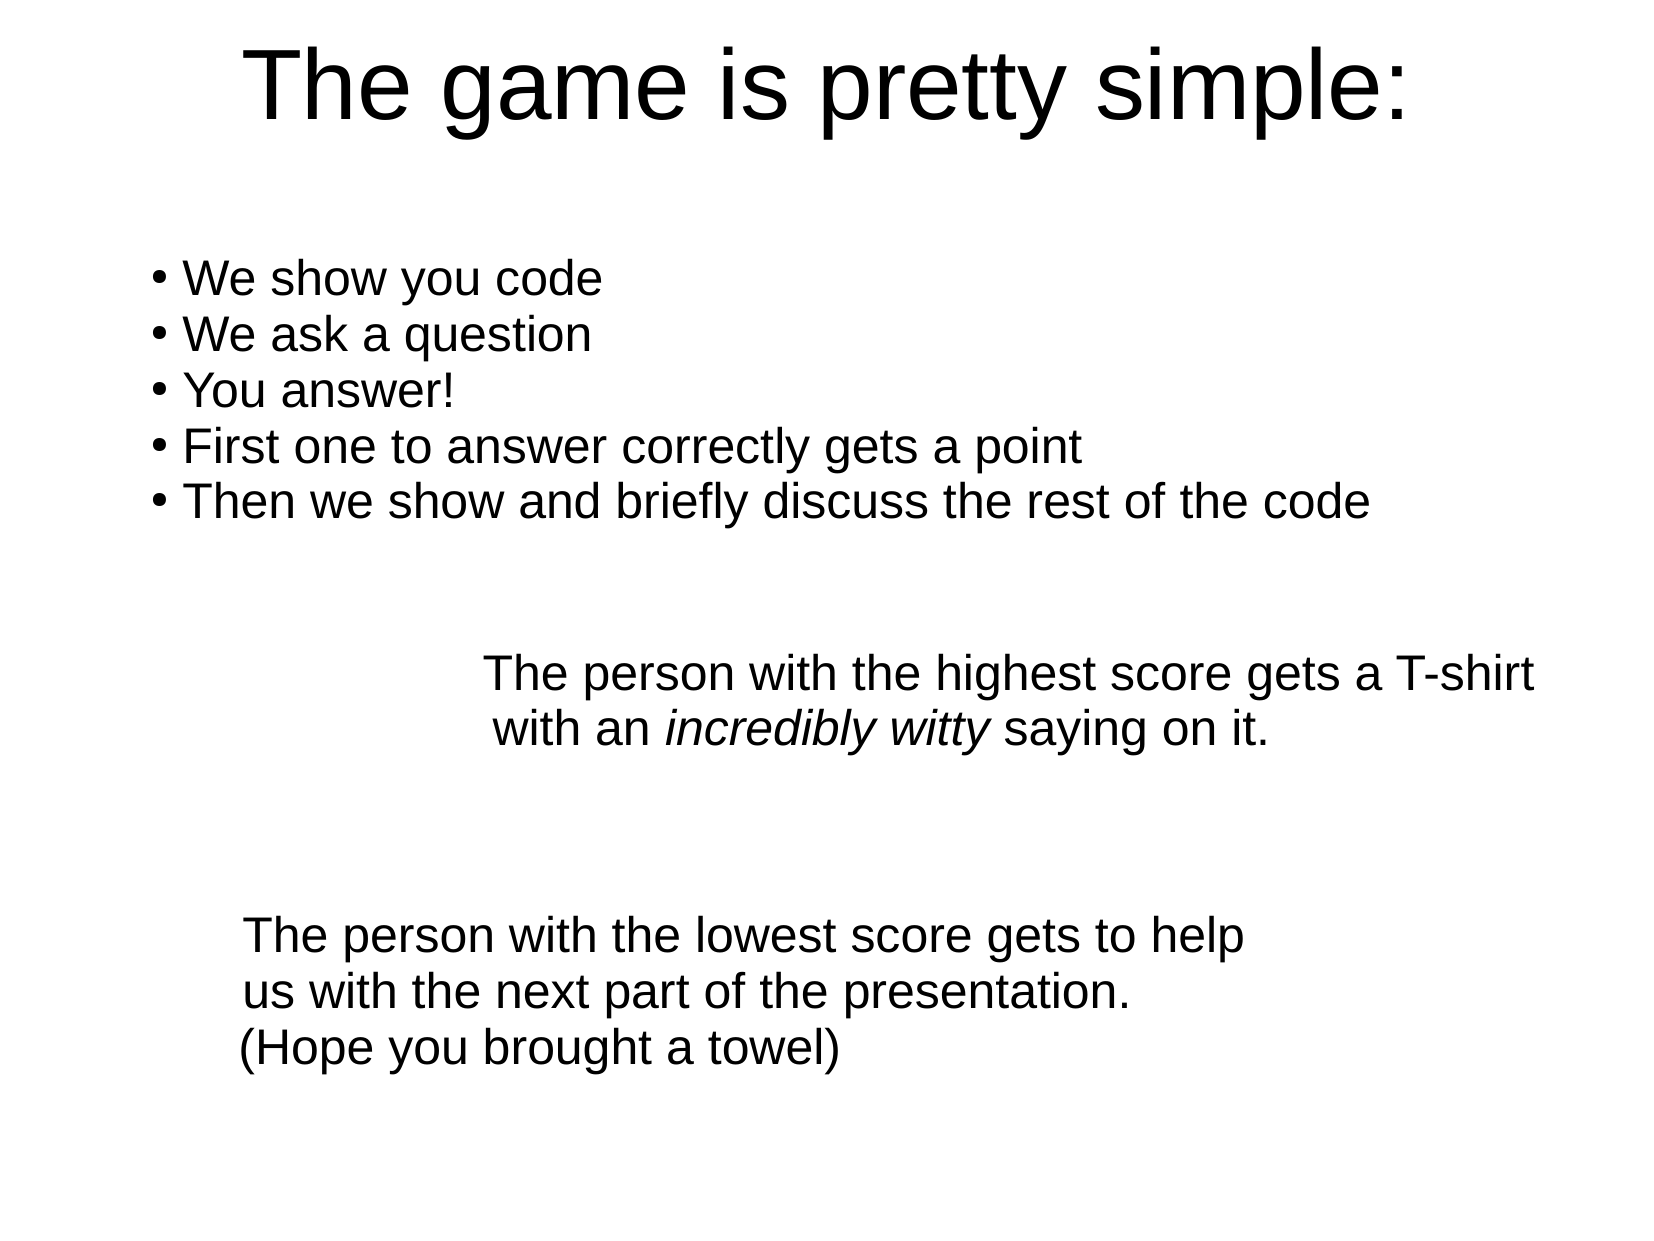

# The game is pretty simple:
 We show you code
 We ask a question
 You answer!
 First one to answer correctly gets a point
 Then we show and briefly discuss the rest of the code
The person with the highest score gets a T-shirt
 with an incredibly witty saying on it.
The person with the lowest score gets to help
us with the next part of the presentation.
 (Hope you brought a towel)